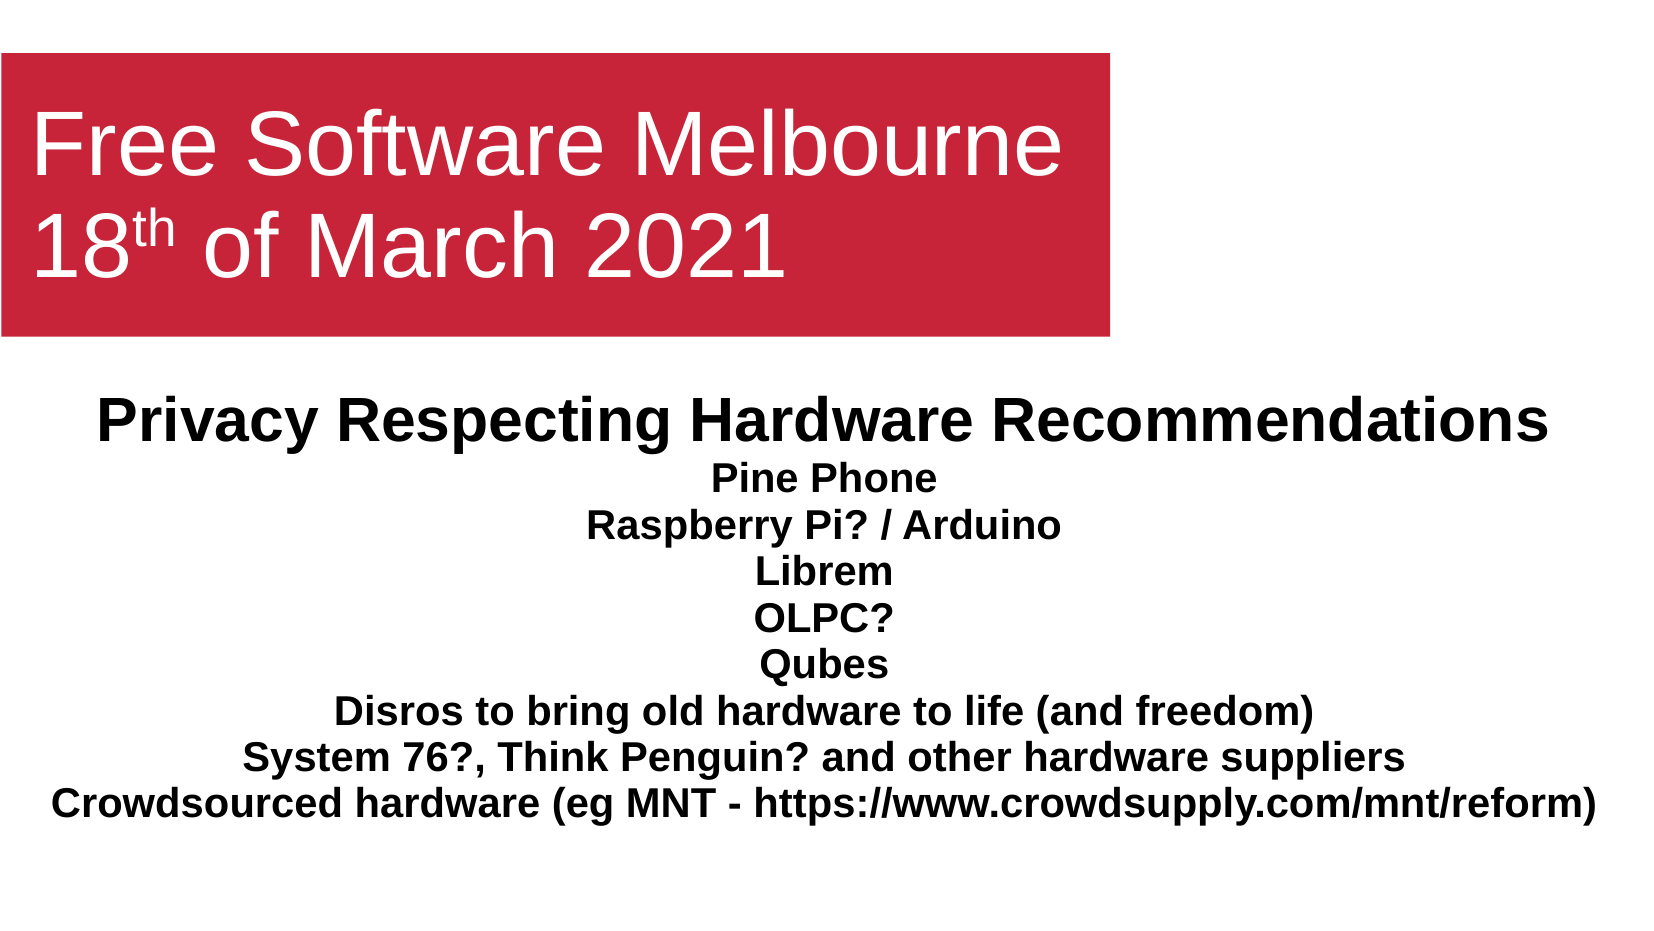

# Free Software Melbourne 18th of March 2021
Privacy Respecting Hardware Recommendations
Pine Phone
Raspberry Pi? / Arduino
Librem
OLPC?
Qubes
Disros to bring old hardware to life (and freedom)
System 76?, Think Penguin? and other hardware suppliers
Crowdsourced hardware (eg MNT - https://www.crowdsupply.com/mnt/reform)